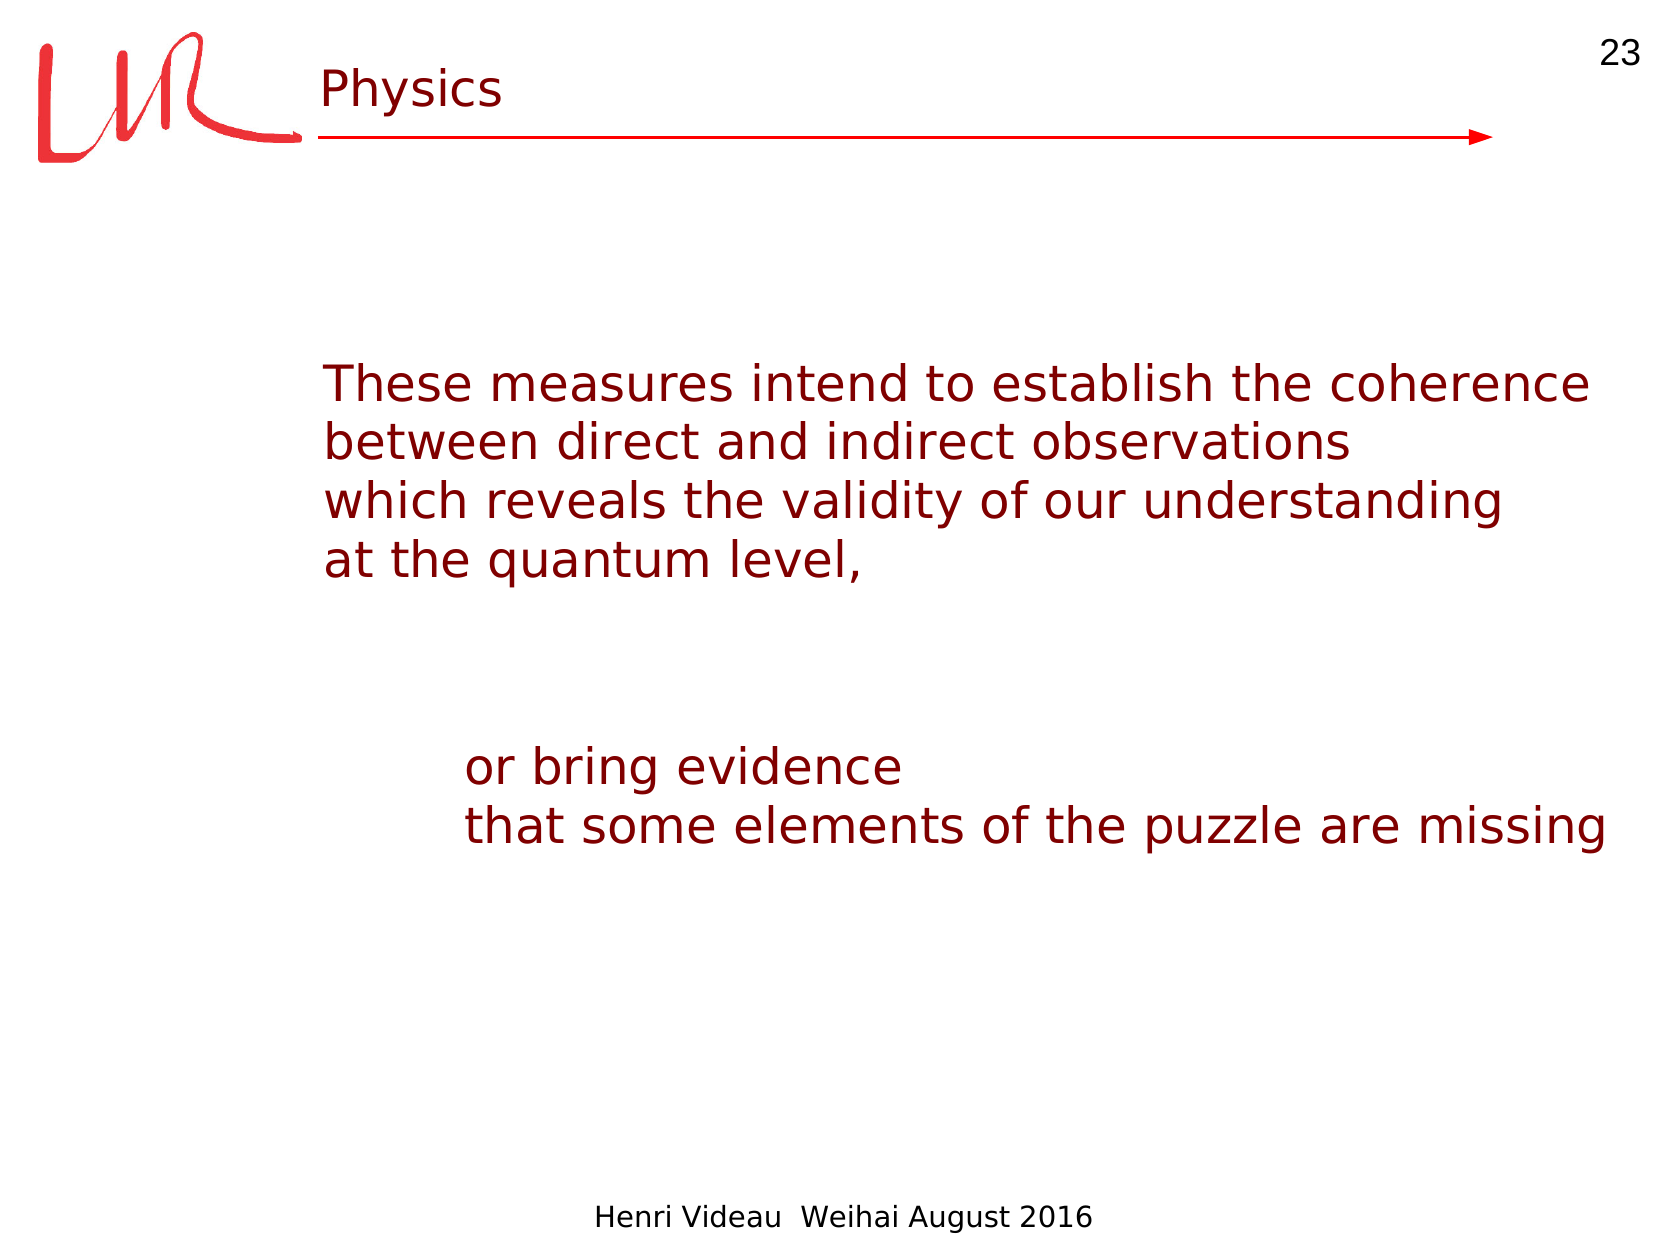

These measures intend to establish the coherence
between direct and indirect observations
which reveals the validity of our understanding
at the quantum level,
or bring evidence
that some elements of the puzzle are missing